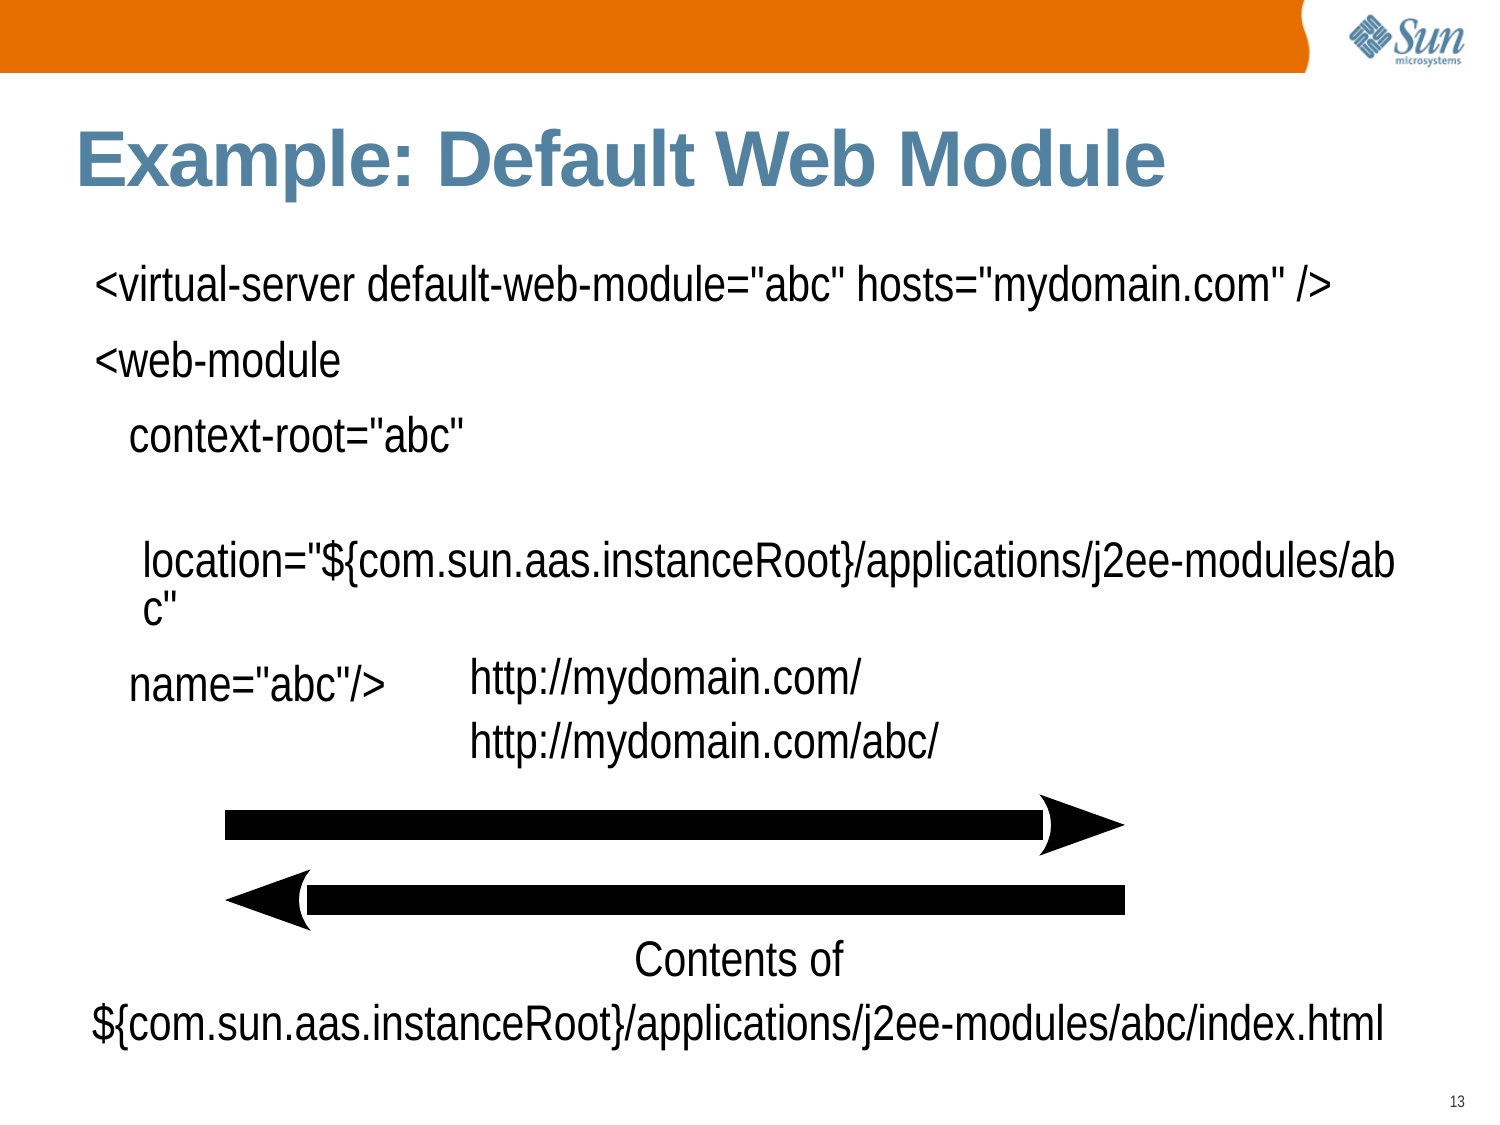

# Example: Default Web Module
<virtual-server default-web-module="abc" hosts="mydomain.com" />
<web-module
 context-root="abc"
 location="${com.sun.aas.instanceRoot}/applications/j2ee-modules/abc"
 name="abc"/>
http://mydomain.com/
http://mydomain.com/abc/
Contents of
${com.sun.aas.instanceRoot}/applications/j2ee-modules/abc/index.html